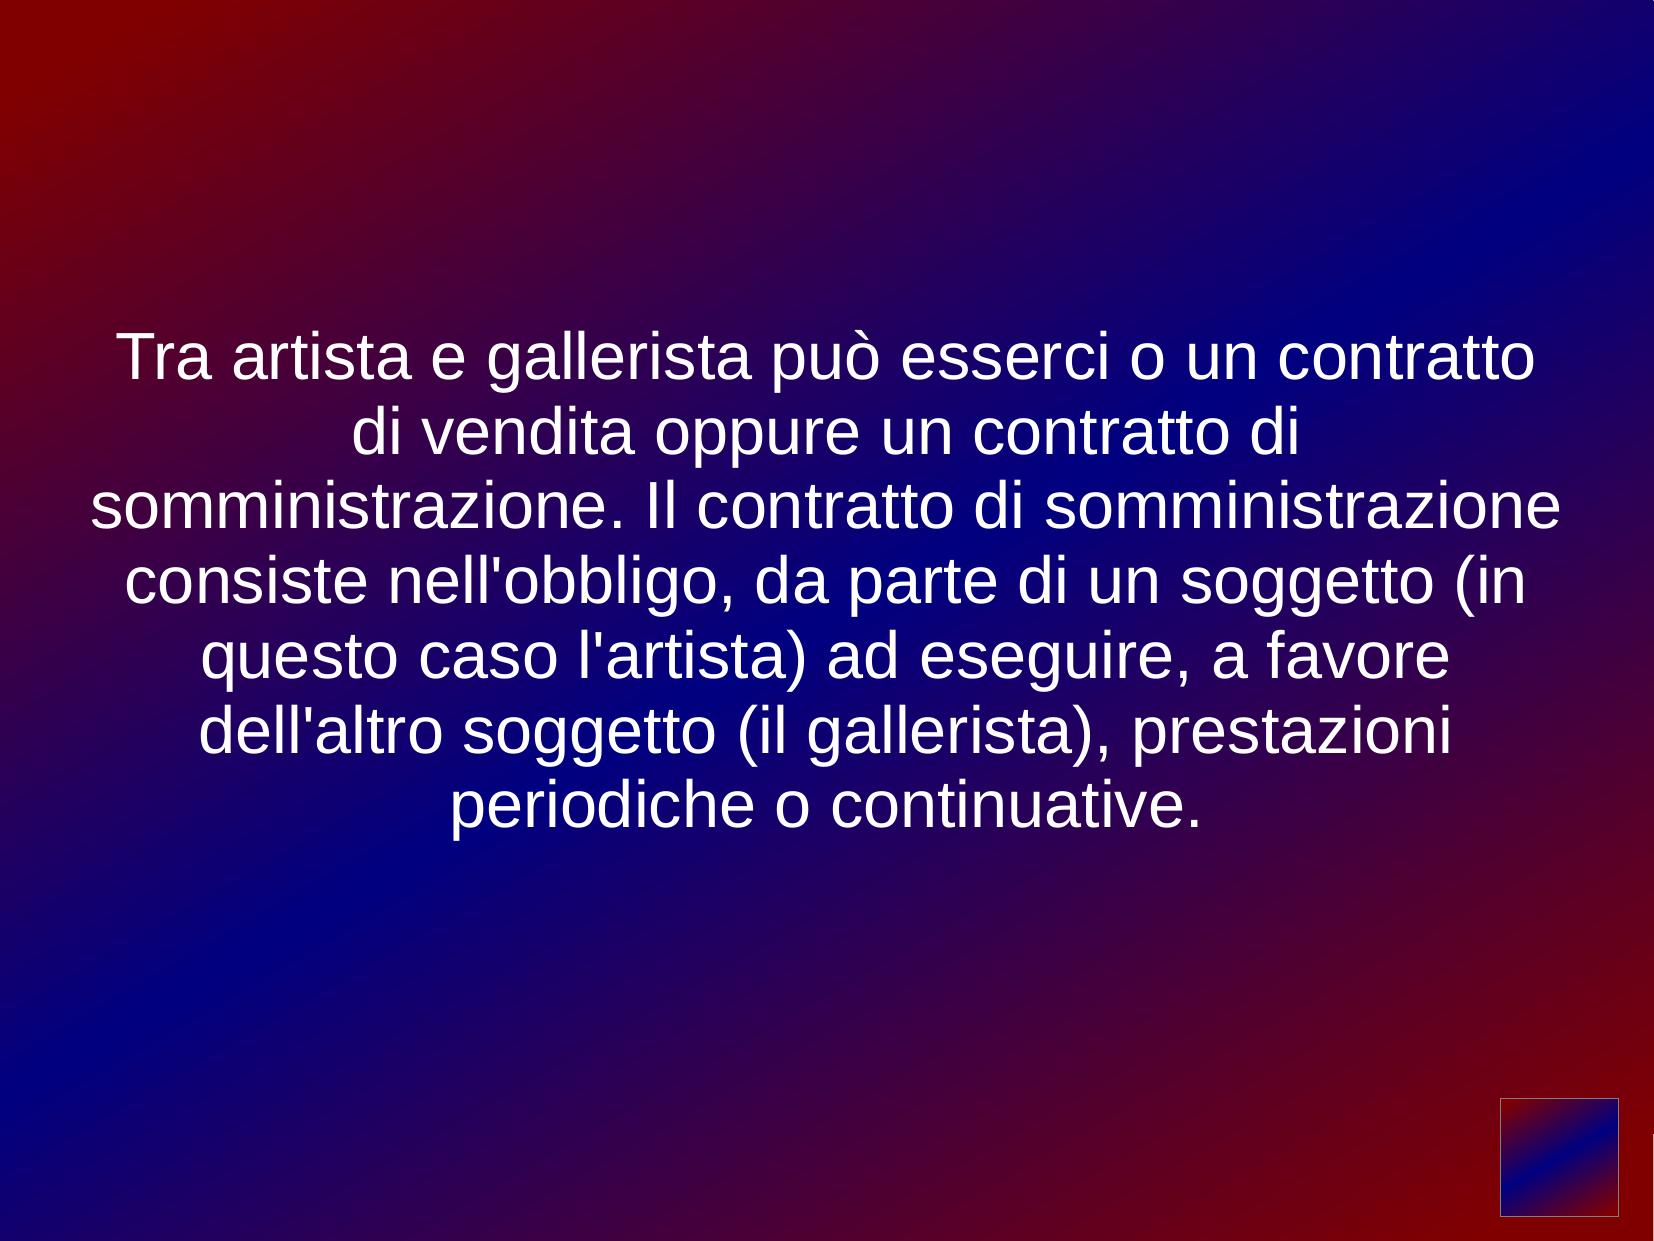

# Tra artista e gallerista può esserci o un contratto di vendita oppure un contratto di somministrazione. Il contratto di somministrazione consiste nell'obbligo, da parte di un soggetto (in questo caso l'artista) ad eseguire, a favore dell'altro soggetto (il gallerista), prestazioni periodiche o continuative.